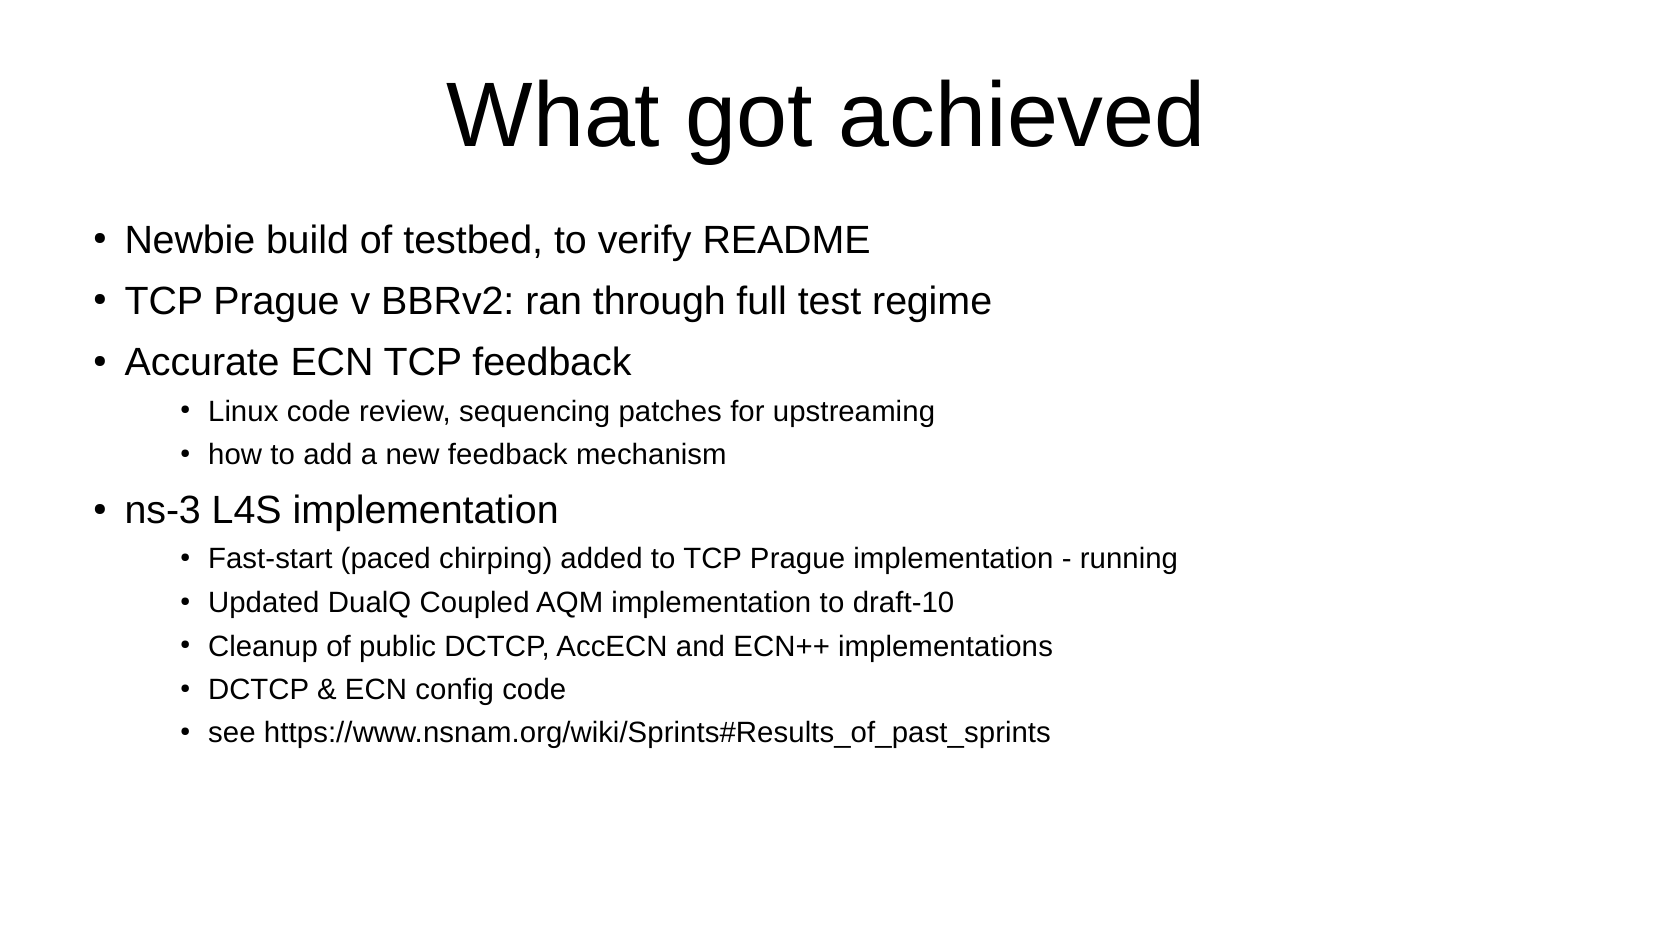

# What got achieved
Newbie build of testbed, to verify README
TCP Prague v BBRv2: ran through full test regime
Accurate ECN TCP feedback
Linux code review, sequencing patches for upstreaming
how to add a new feedback mechanism
ns-3 L4S implementation
Fast-start (paced chirping) added to TCP Prague implementation - running
Updated DualQ Coupled AQM implementation to draft-10
Cleanup of public DCTCP, AccECN and ECN++ implementations
DCTCP & ECN config code
see https://www.nsnam.org/wiki/Sprints#Results_of_past_sprints